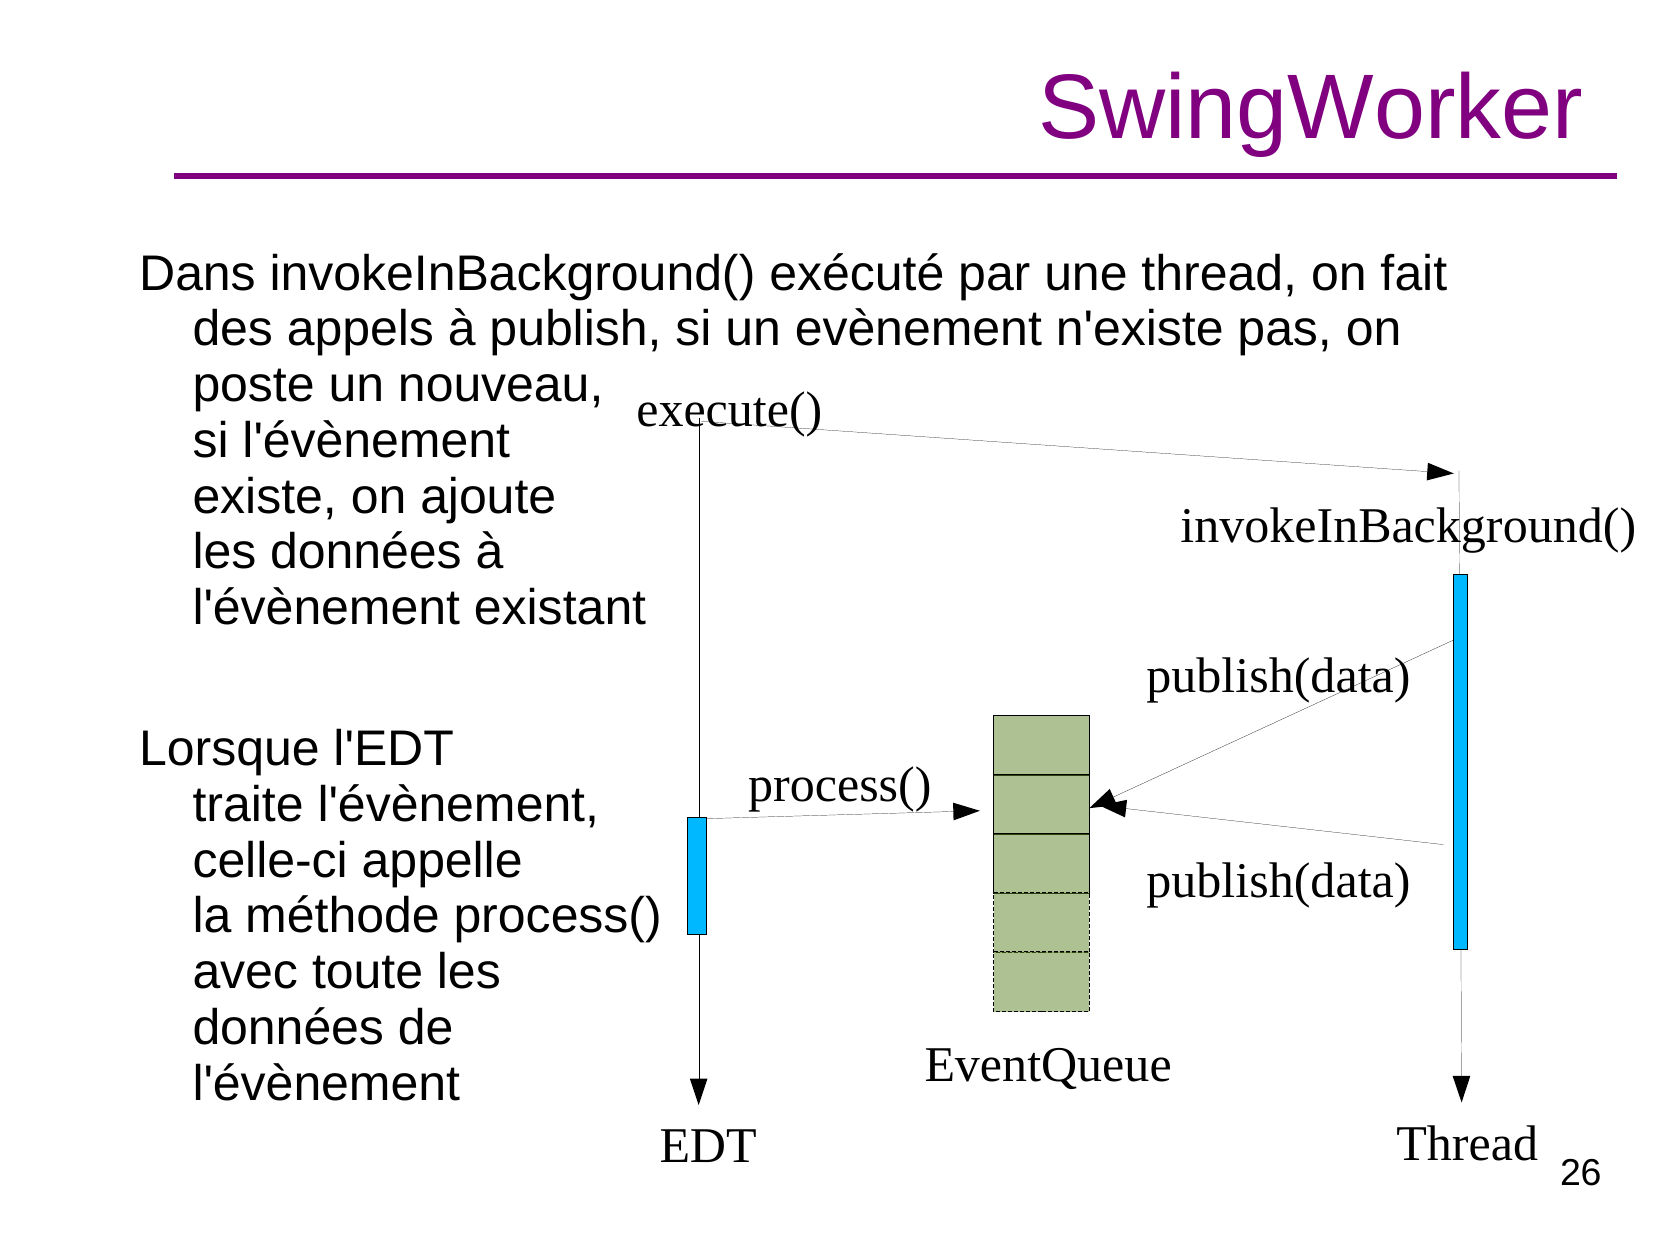

# SwingWorker
Dans invokeInBackground() exécuté par une thread, on fait des appels à publish, si un evènement n'existe pas, on poste un nouveau,
si l'évènement
existe, on ajoute
les données à
l'évènement existant
Lorsque l'EDT
traite l'évènement,
celle-ci appelle
la méthode process()
avec toute les
données de
l'évènement
execute()
invokeInBackground()
publish(data)
process()
publish(data)
EventQueue
Thread
EDT